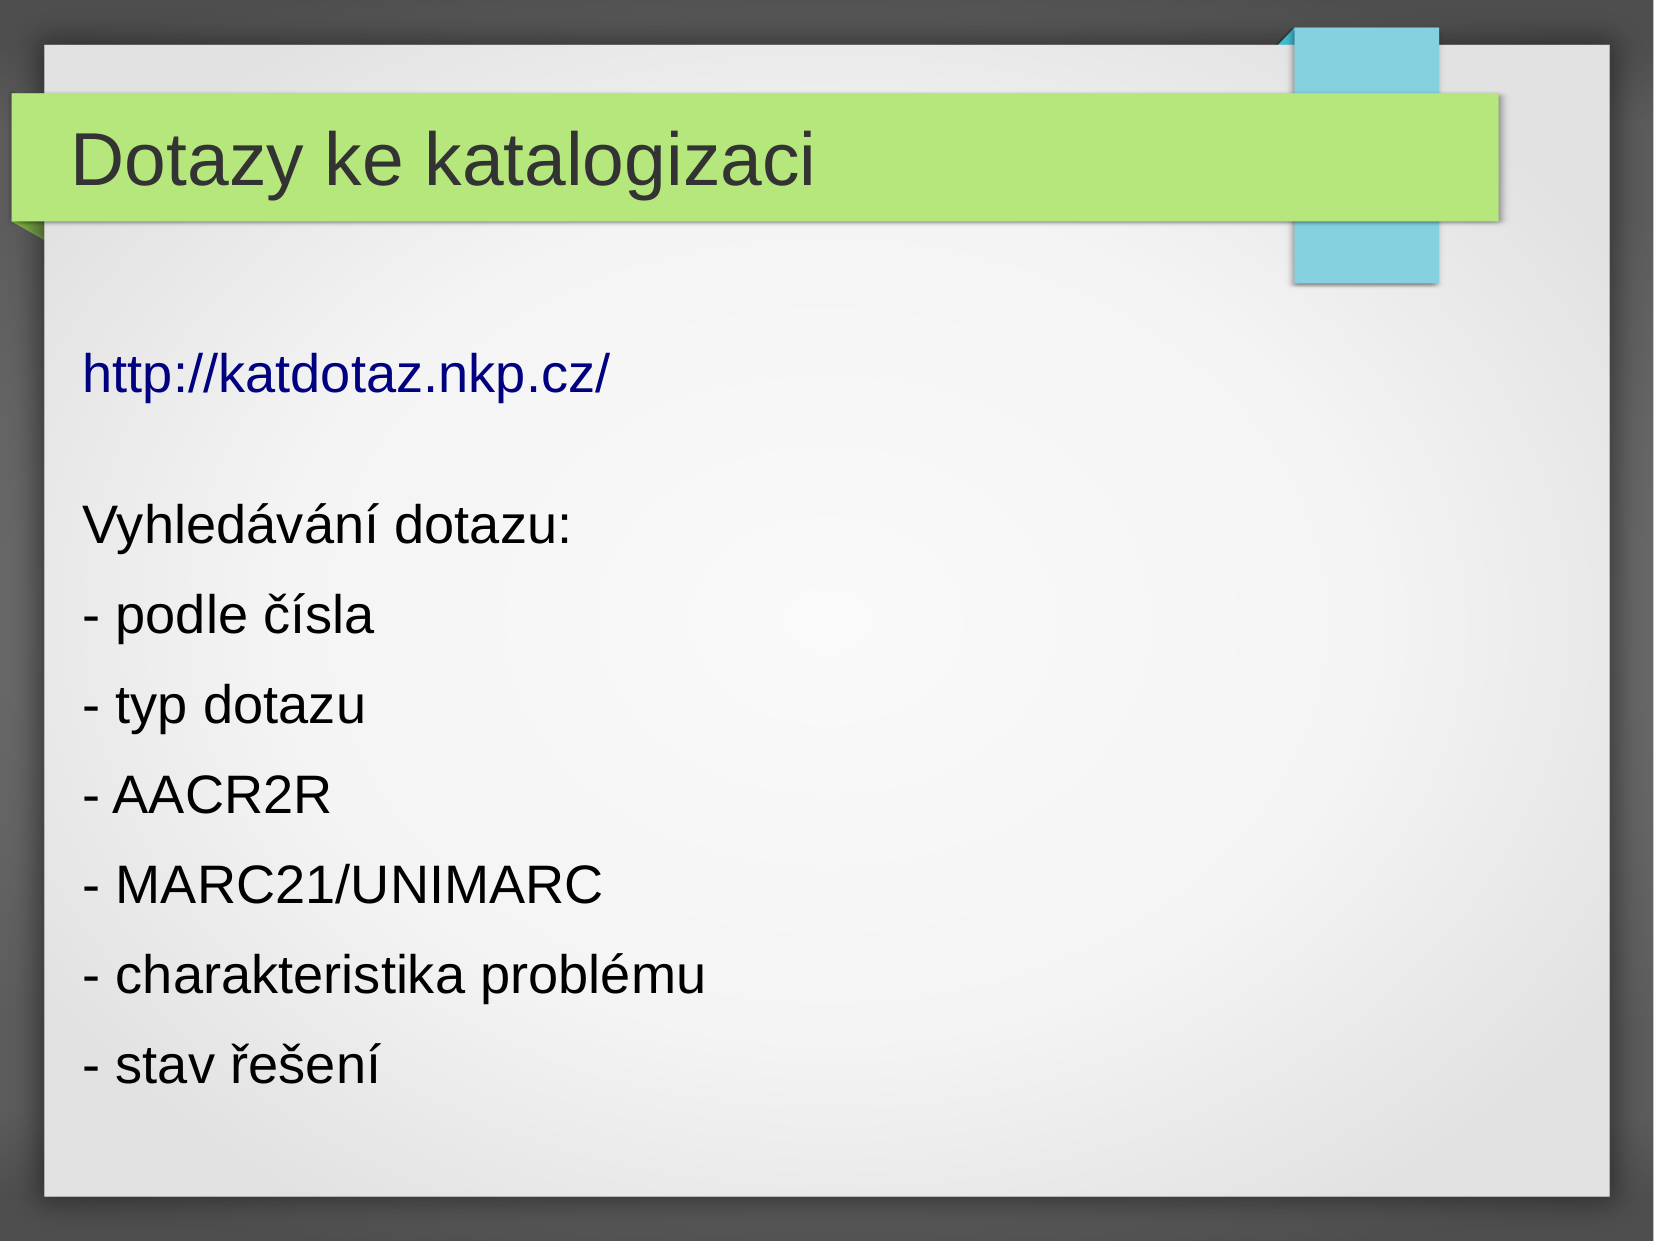

# Dotazy ke katalogizaci
http://katdotaz.nkp.cz/
Vyhledávání dotazu:
- podle čísla
- typ dotazu
- AACR2R
- MARC21/UNIMARC
- charakteristika problému
- stav řešení